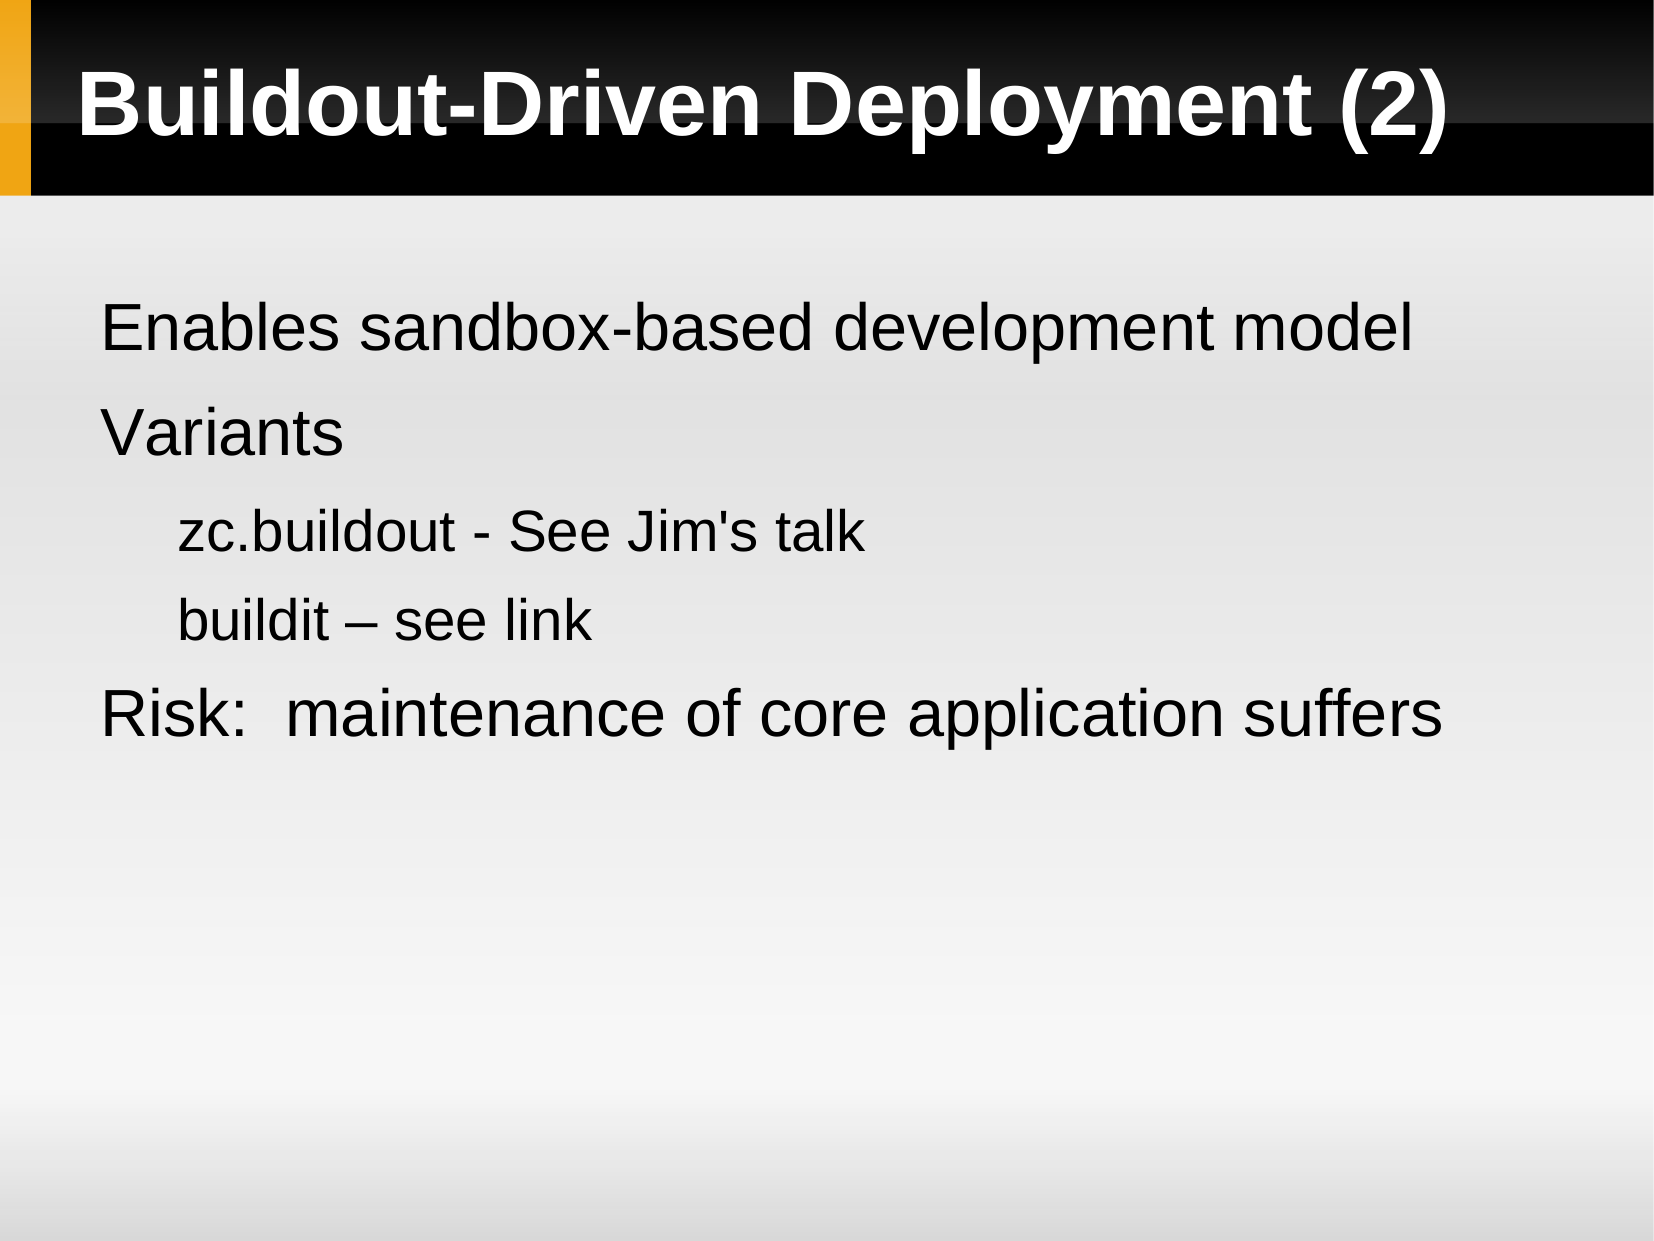

# Buildout-Driven Deployment (2)
Enables sandbox-based development model
Variants
zc.buildout - See Jim's talk
buildit – see link
Risk: maintenance of core application suffers